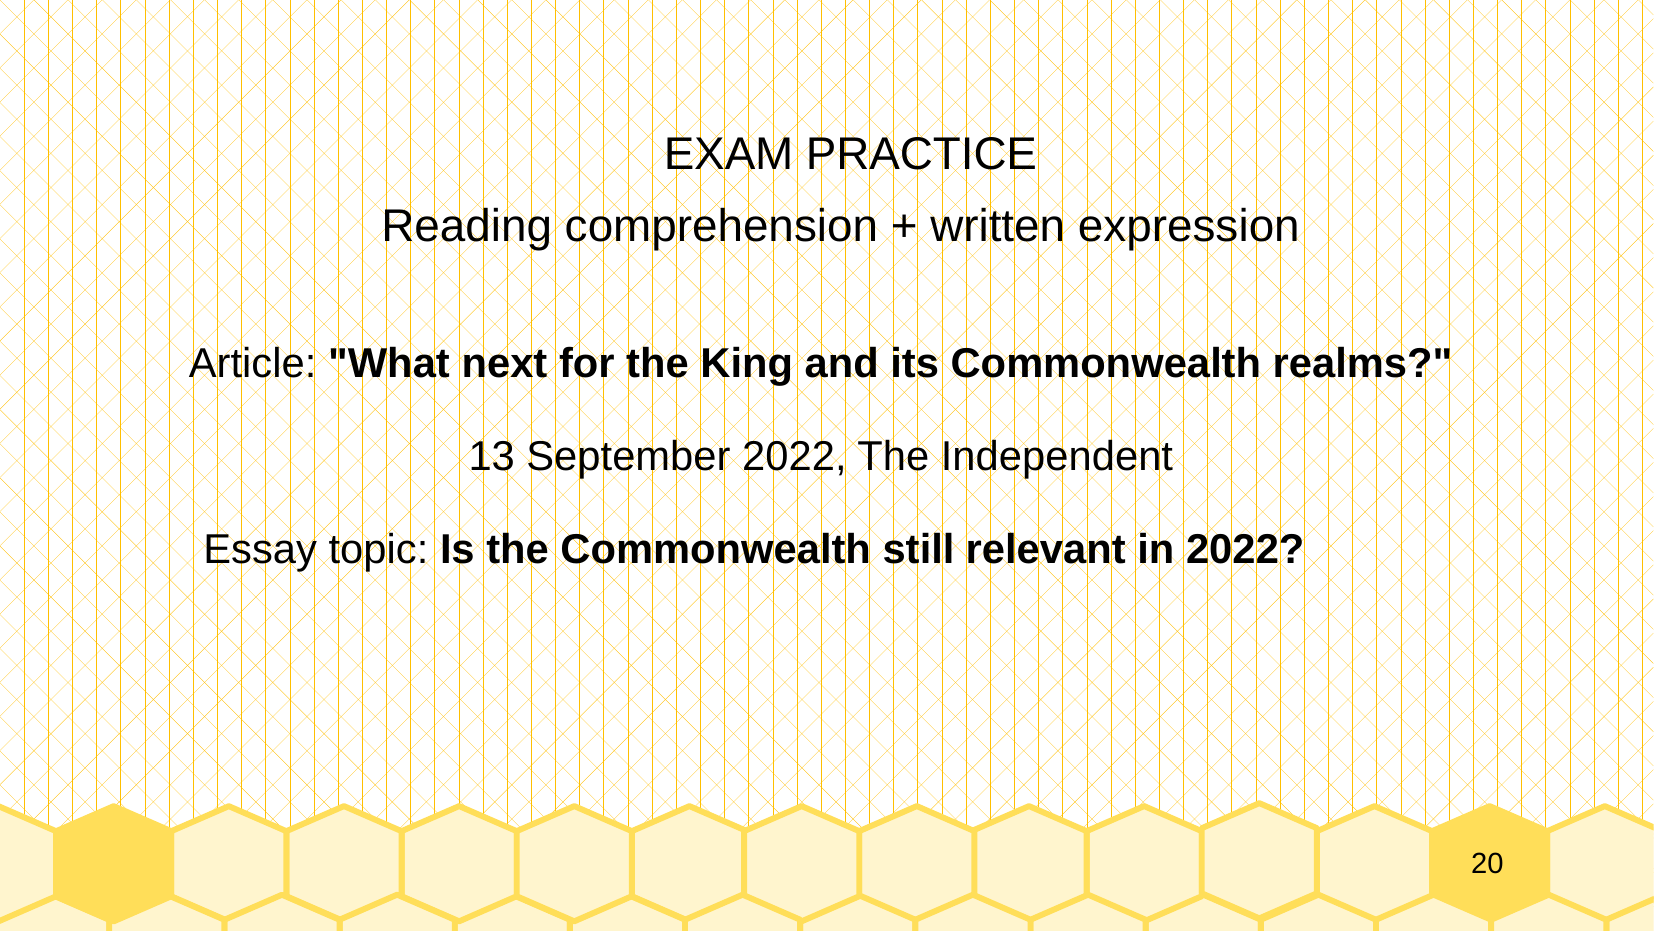

# EXAM PRACTICE Reading comprehension + written expression
 Article: "What next for the King and its Commonwealth realms?"
13 September 2022, The Independent
 Essay topic: Is the Commonwealth still relevant in 2022?